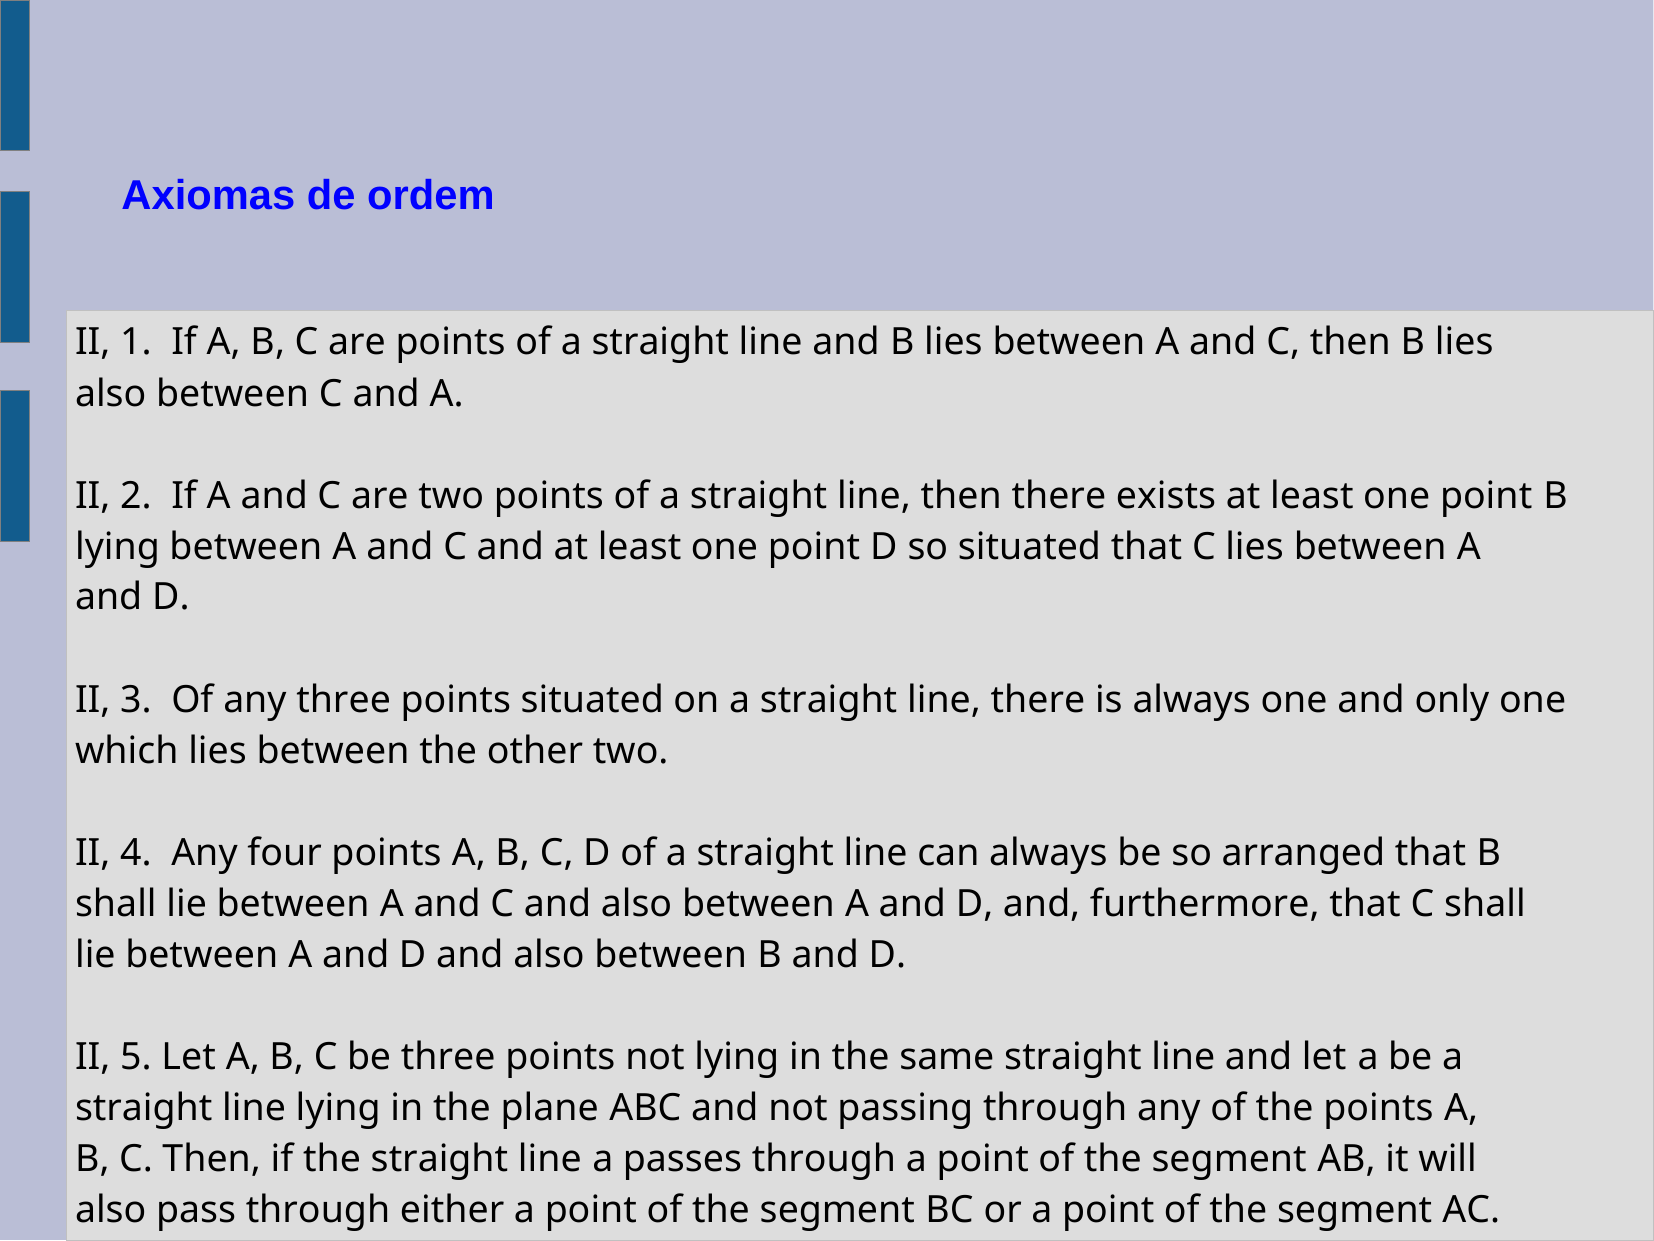

# Axiomas de ordem
II, 1. If A, B, C are points of a straight line and B lies between A and C, then B lies
also between C and A.
II, 2. If A and C are two points of a straight line, then there exists at least one point B lying between A and C and at least one point D so situated that C lies between A
and D.
II, 3. Of any three points situated on a straight line, there is always one and only one which lies between the other two.
II, 4. Any four points A, B, C, D of a straight line can always be so arranged that B
shall lie between A and C and also between A and D, and, furthermore, that C shall
lie between A and D and also between B and D.
II, 5. Let A, B, C be three points not lying in the same straight line and let a be a
straight line lying in the plane ABC and not passing through any of the points A,
B, C. Then, if the straight line a passes through a point of the segment AB, it will
also pass through either a point of the segment BC or a point of the segment AC.
(Axioma de Pasch)